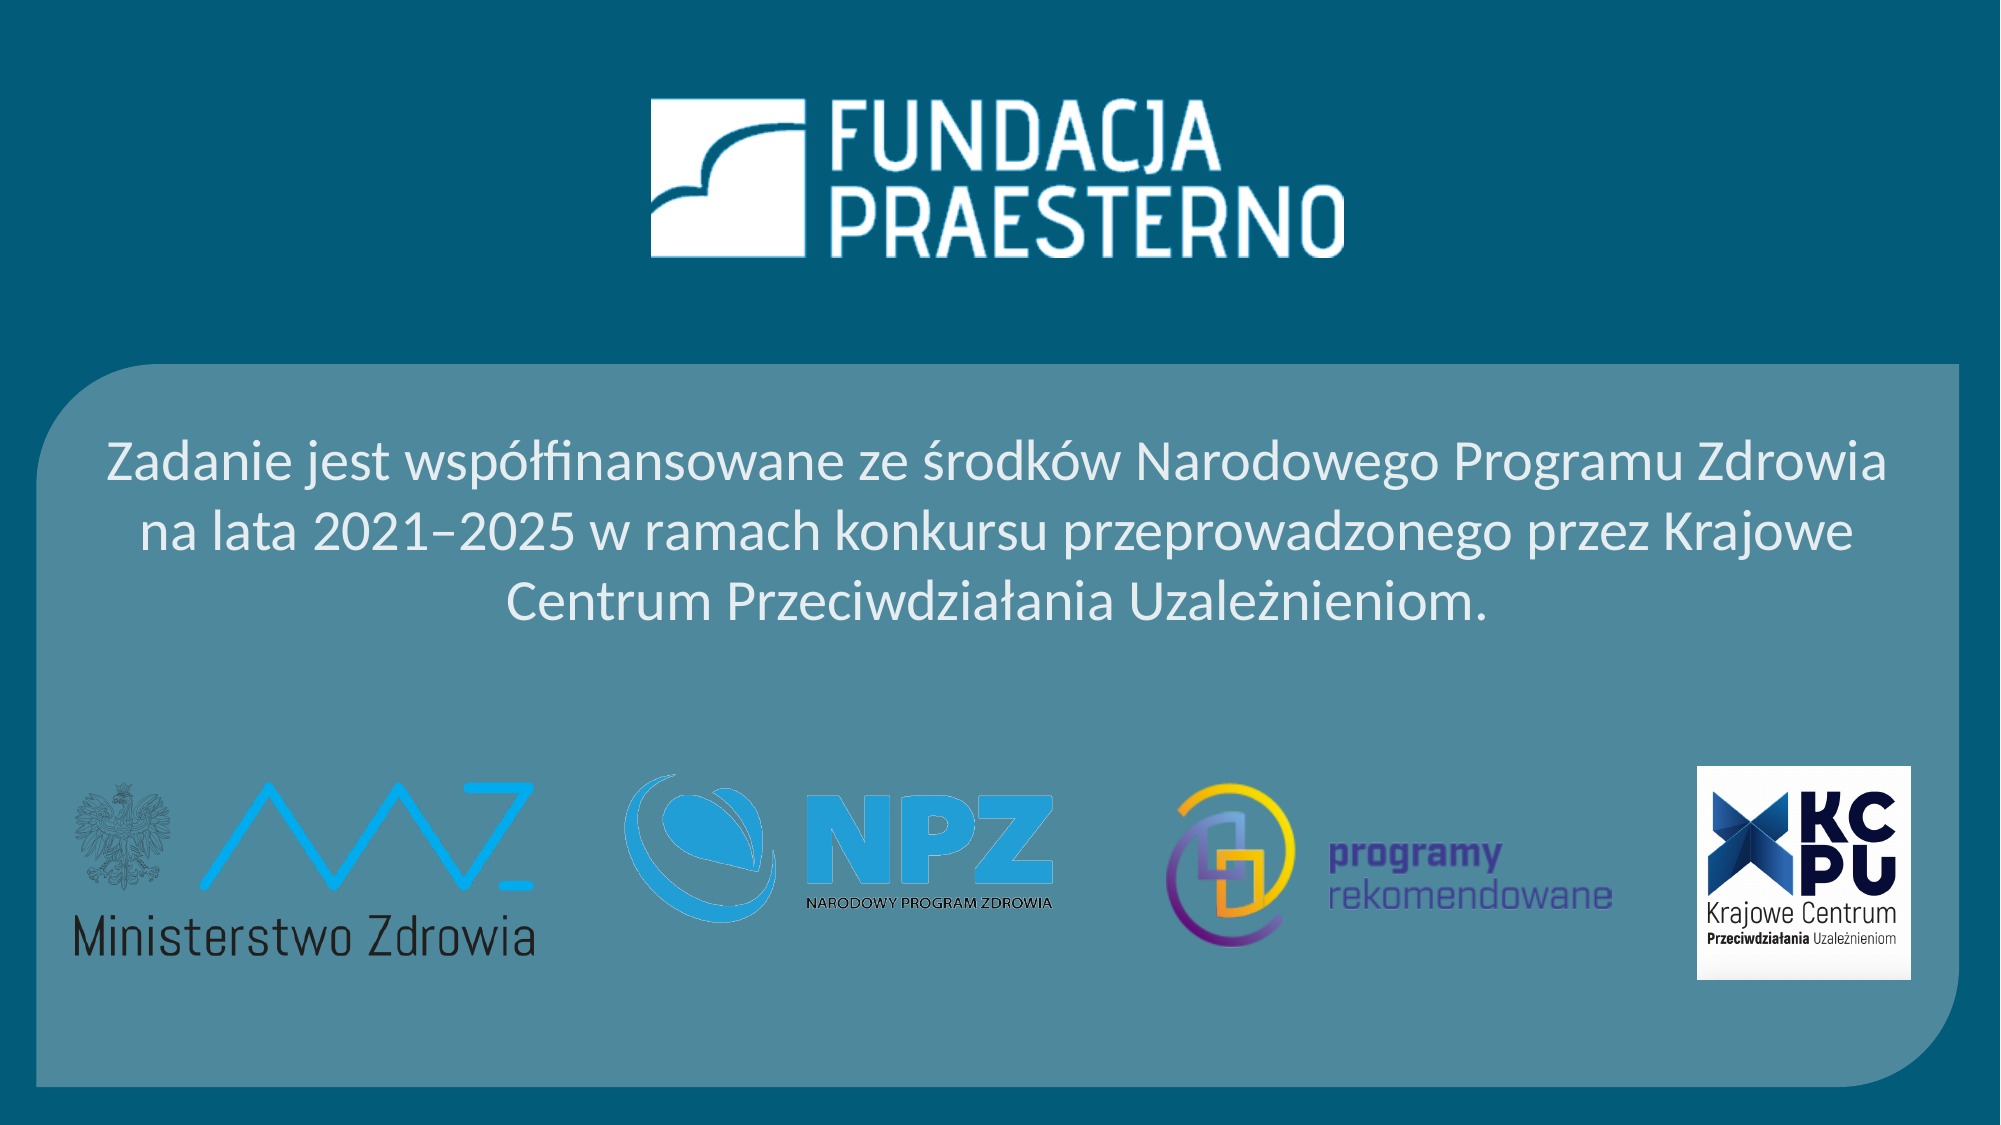

Zadanie jest współfinansowane ze środków Narodowego Programu Zdrowia na lata 2021–2025 w ramach konkursu przeprowadzonego przez Krajowe Centrum Przeciwdziałania Uzależnieniom.